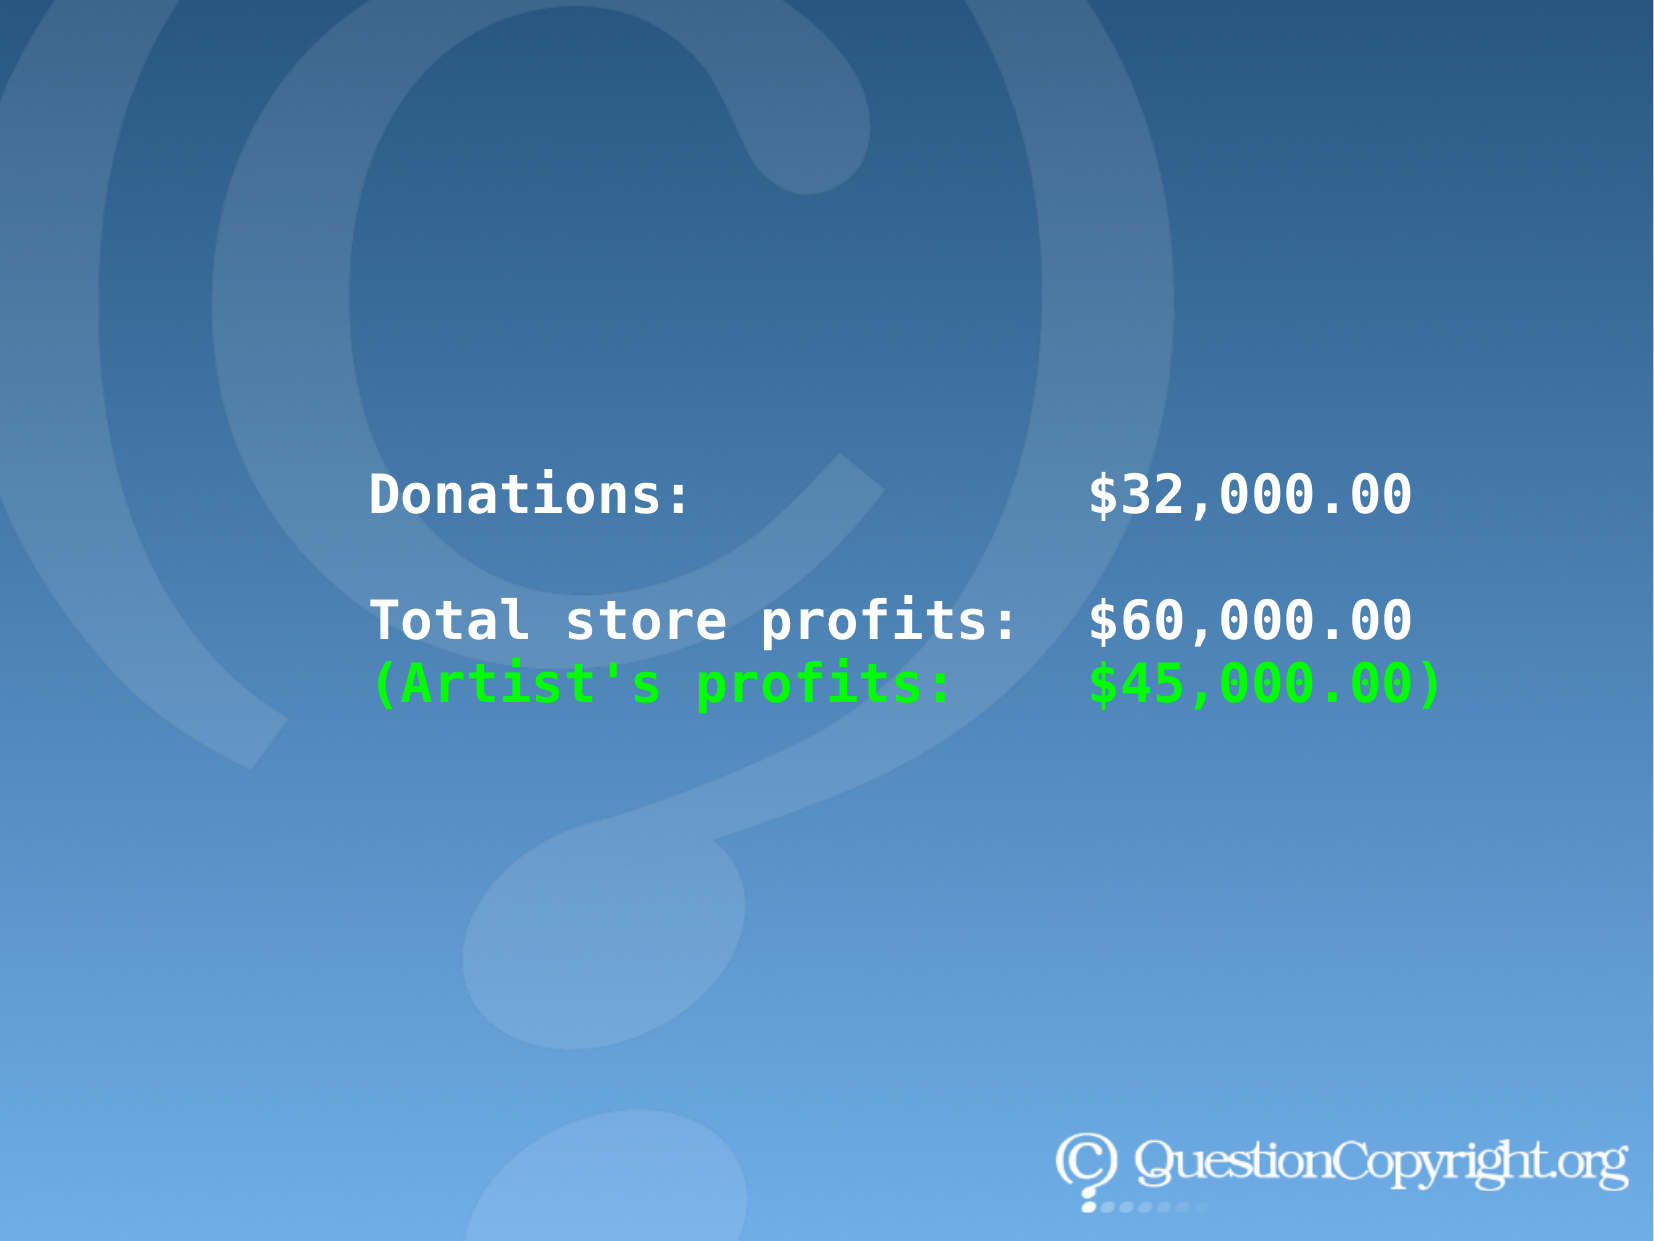

Donations: $32,000.00
Total store profits: $60,000.00
(Artist's profits: $45,000.00)